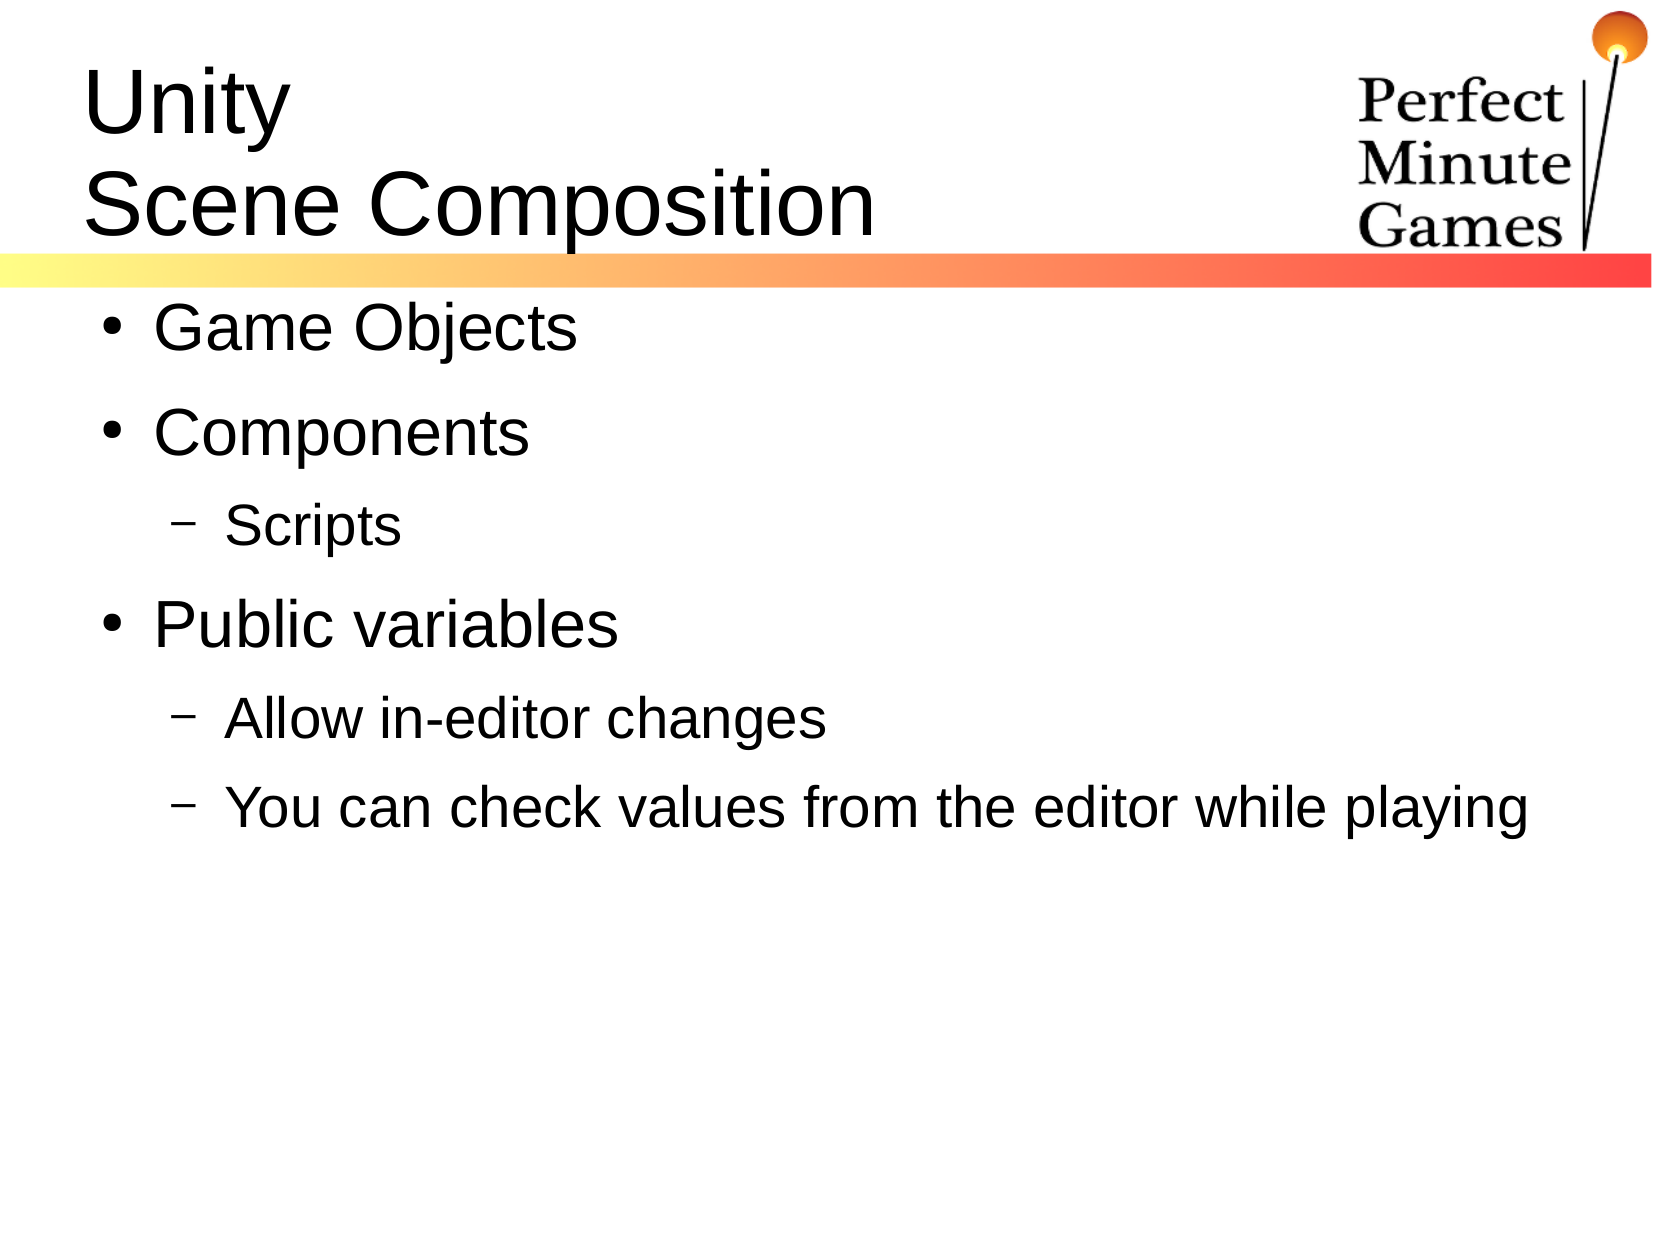

# Unity Scene Composition
Game Objects
Components
Scripts
Public variables
Allow in-editor changes
You can check values from the editor while playing